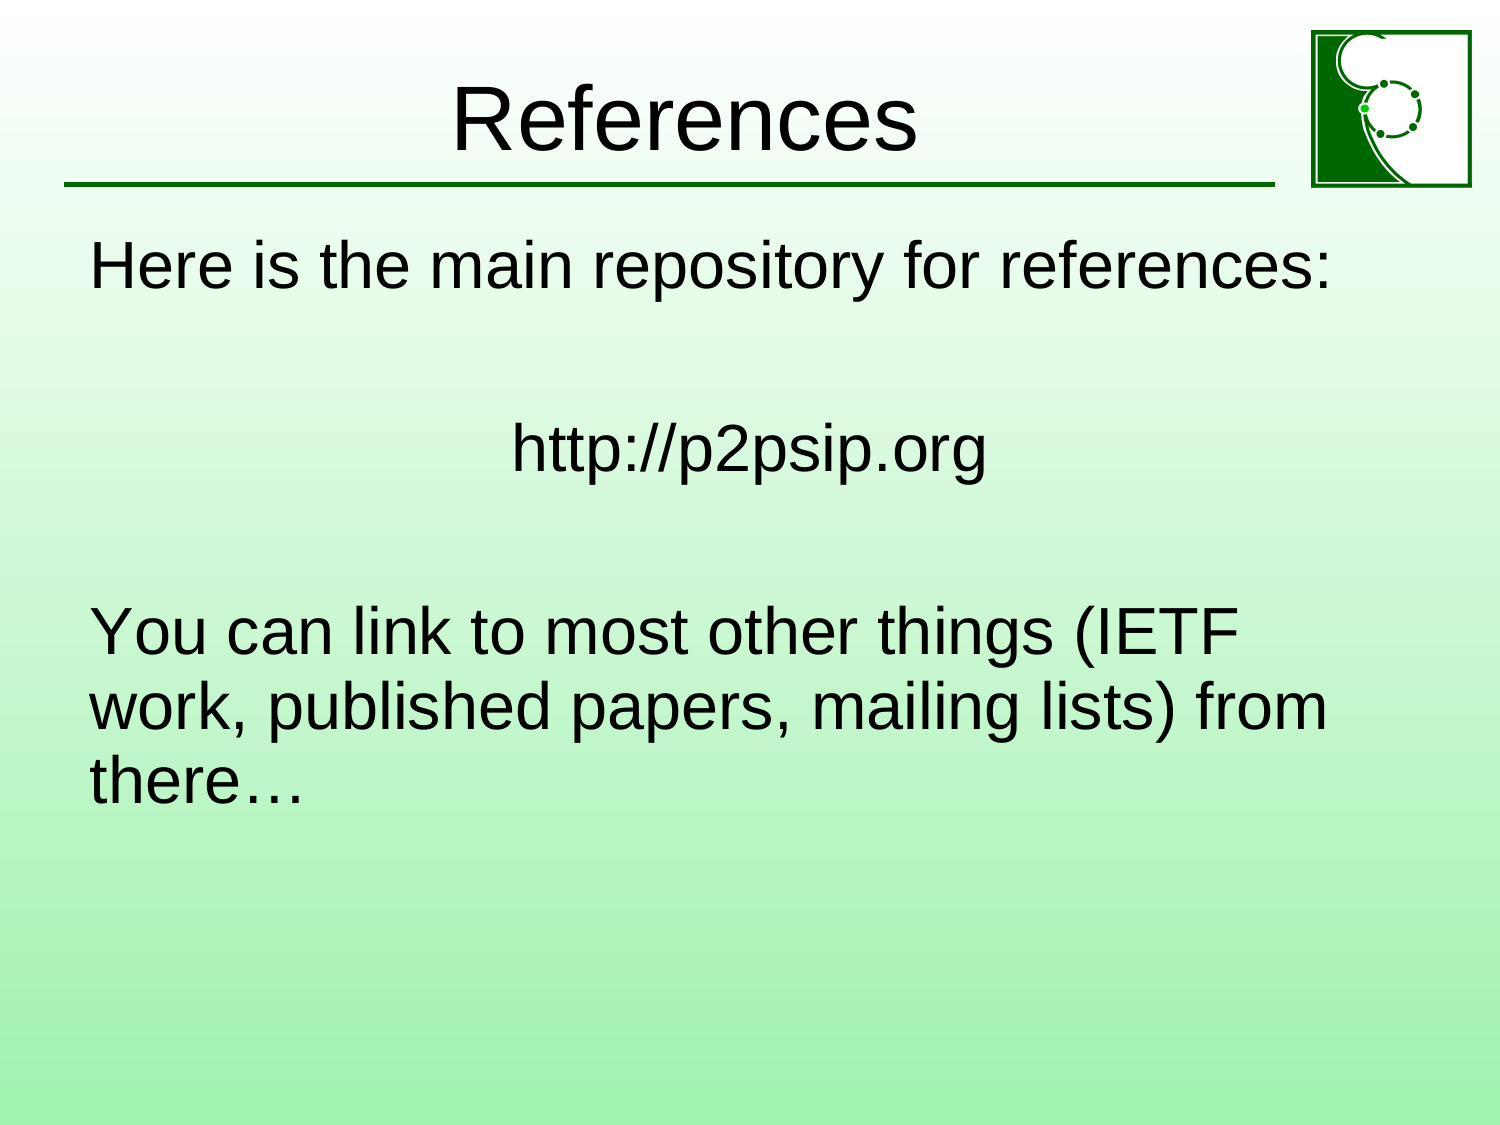

# References
Here is the main repository for references:
http://p2psip.org
You can link to most other things (IETF work, published papers, mailing lists) from there…